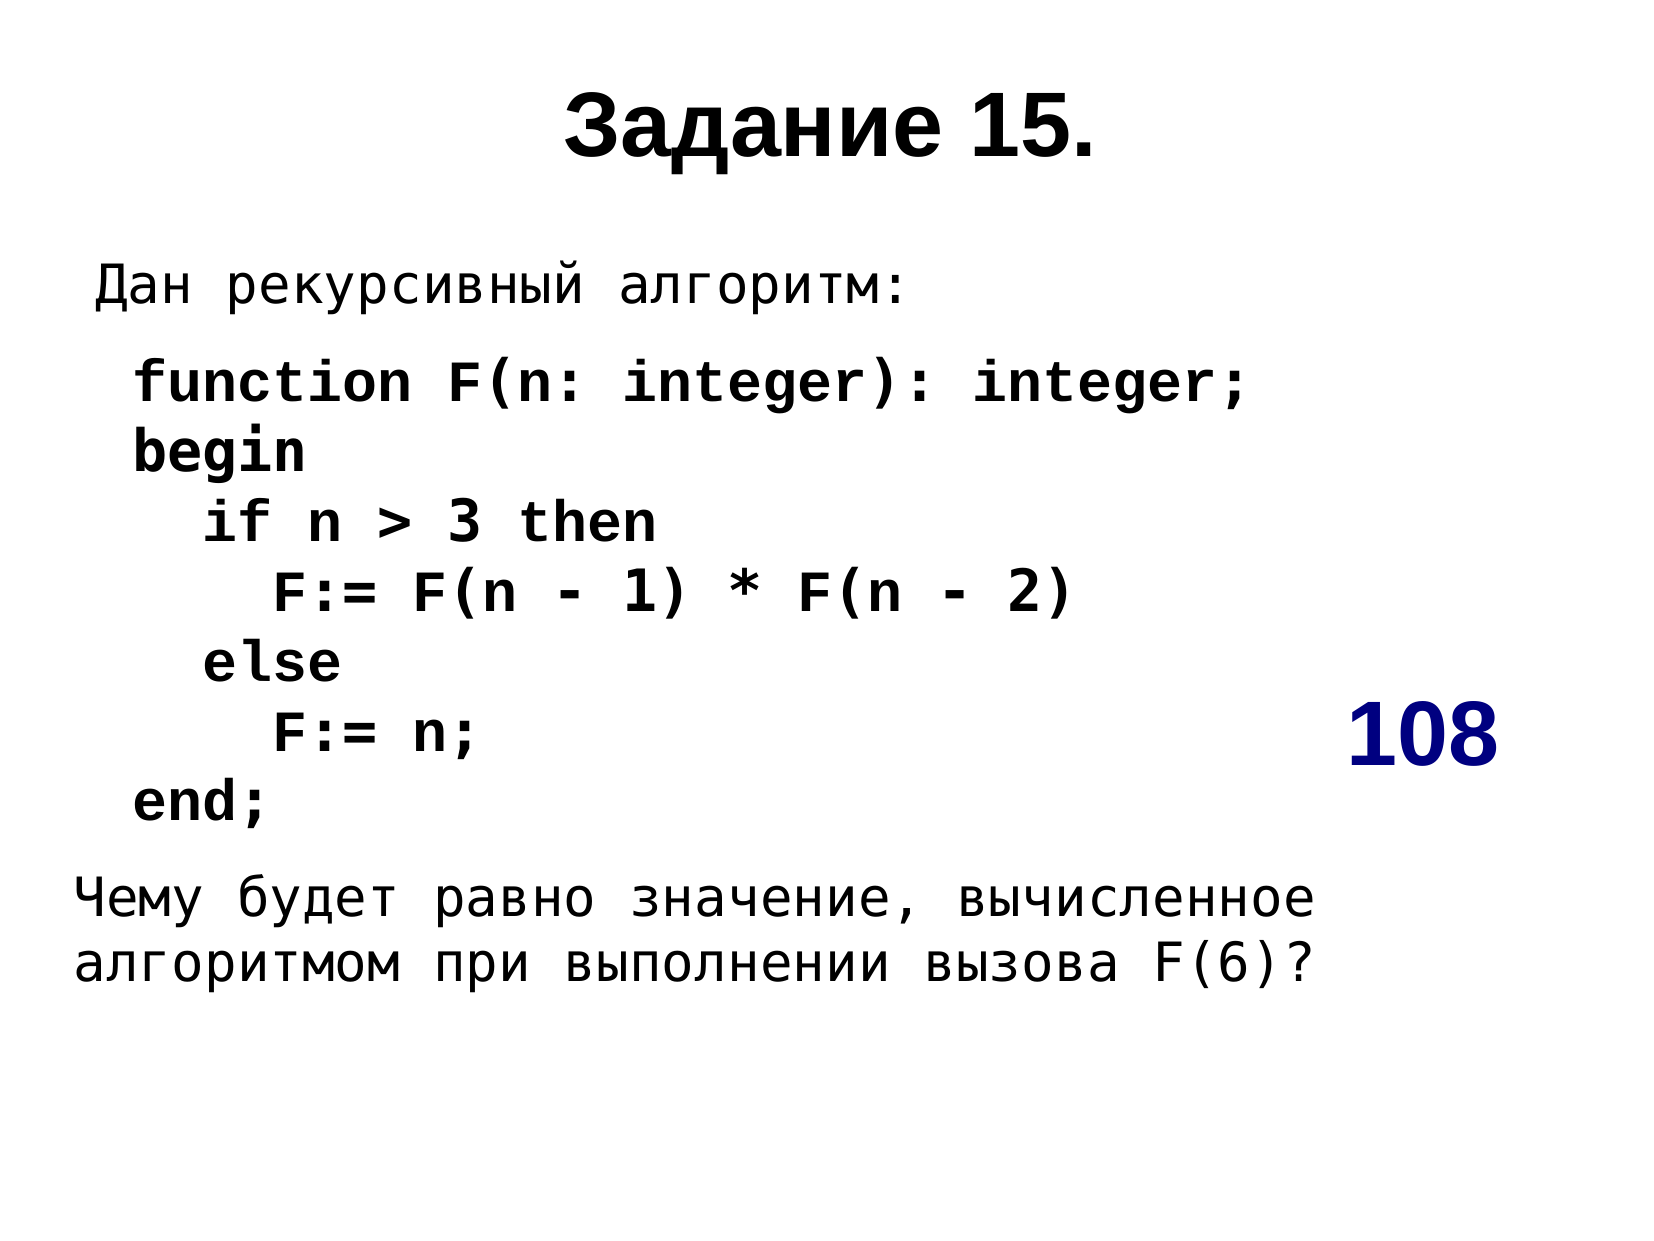

# Задание 15.
Дан рекурсивный алгоритм:
function F(n: integer): integer;
begin
 if n > 3 then
 F:= F(n - 1) * F(n - 2)
 else
 F:= n;
end;
Чему будет равно значение, вычисленное алгоритмом при выполнении вызова F(6)?
108